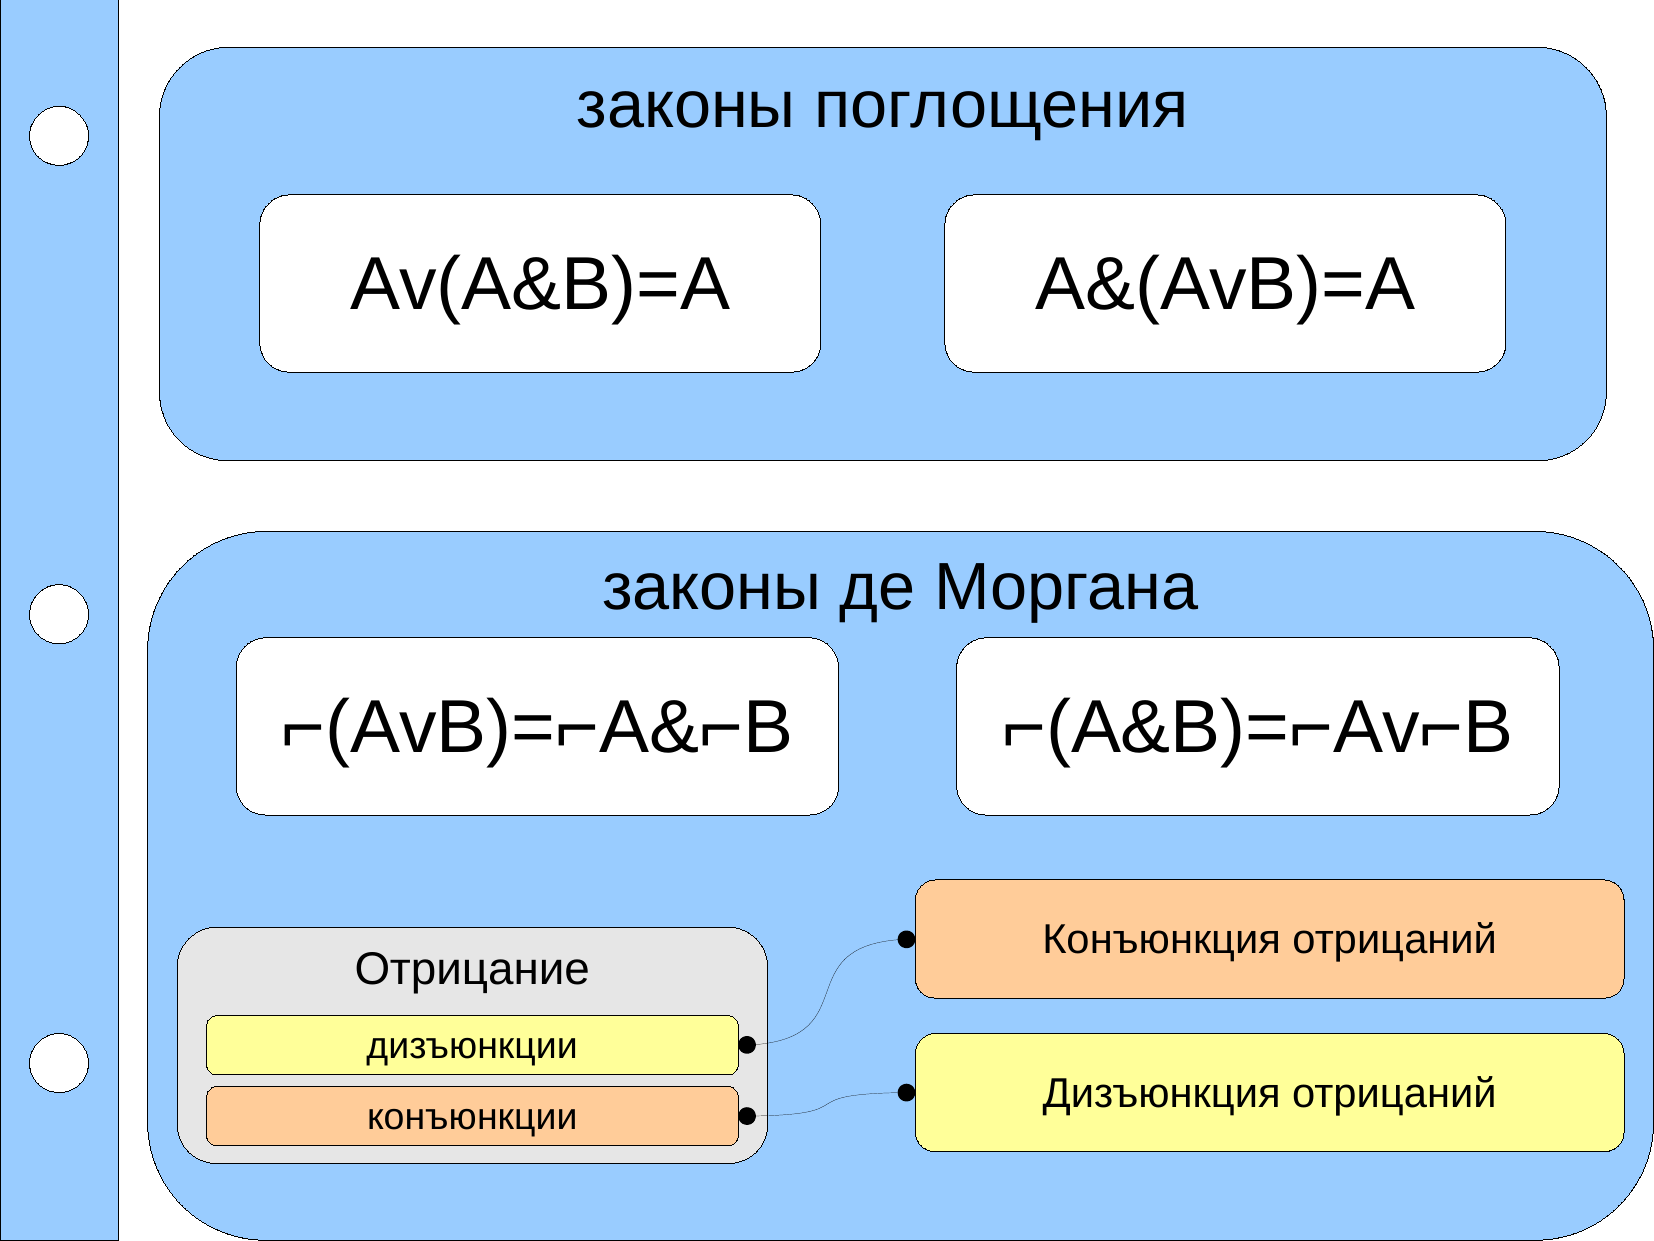

законы поглощения
Av(A&B)=A
A&(AvB)=A
законы де Моргана
⌐(AvB)=⌐A&⌐B
⌐(A&B)=⌐Av⌐B
Конъюнкция отрицаний
Отрицание
дизъюнкции
Дизъюнкция отрицаний
конъюнкции